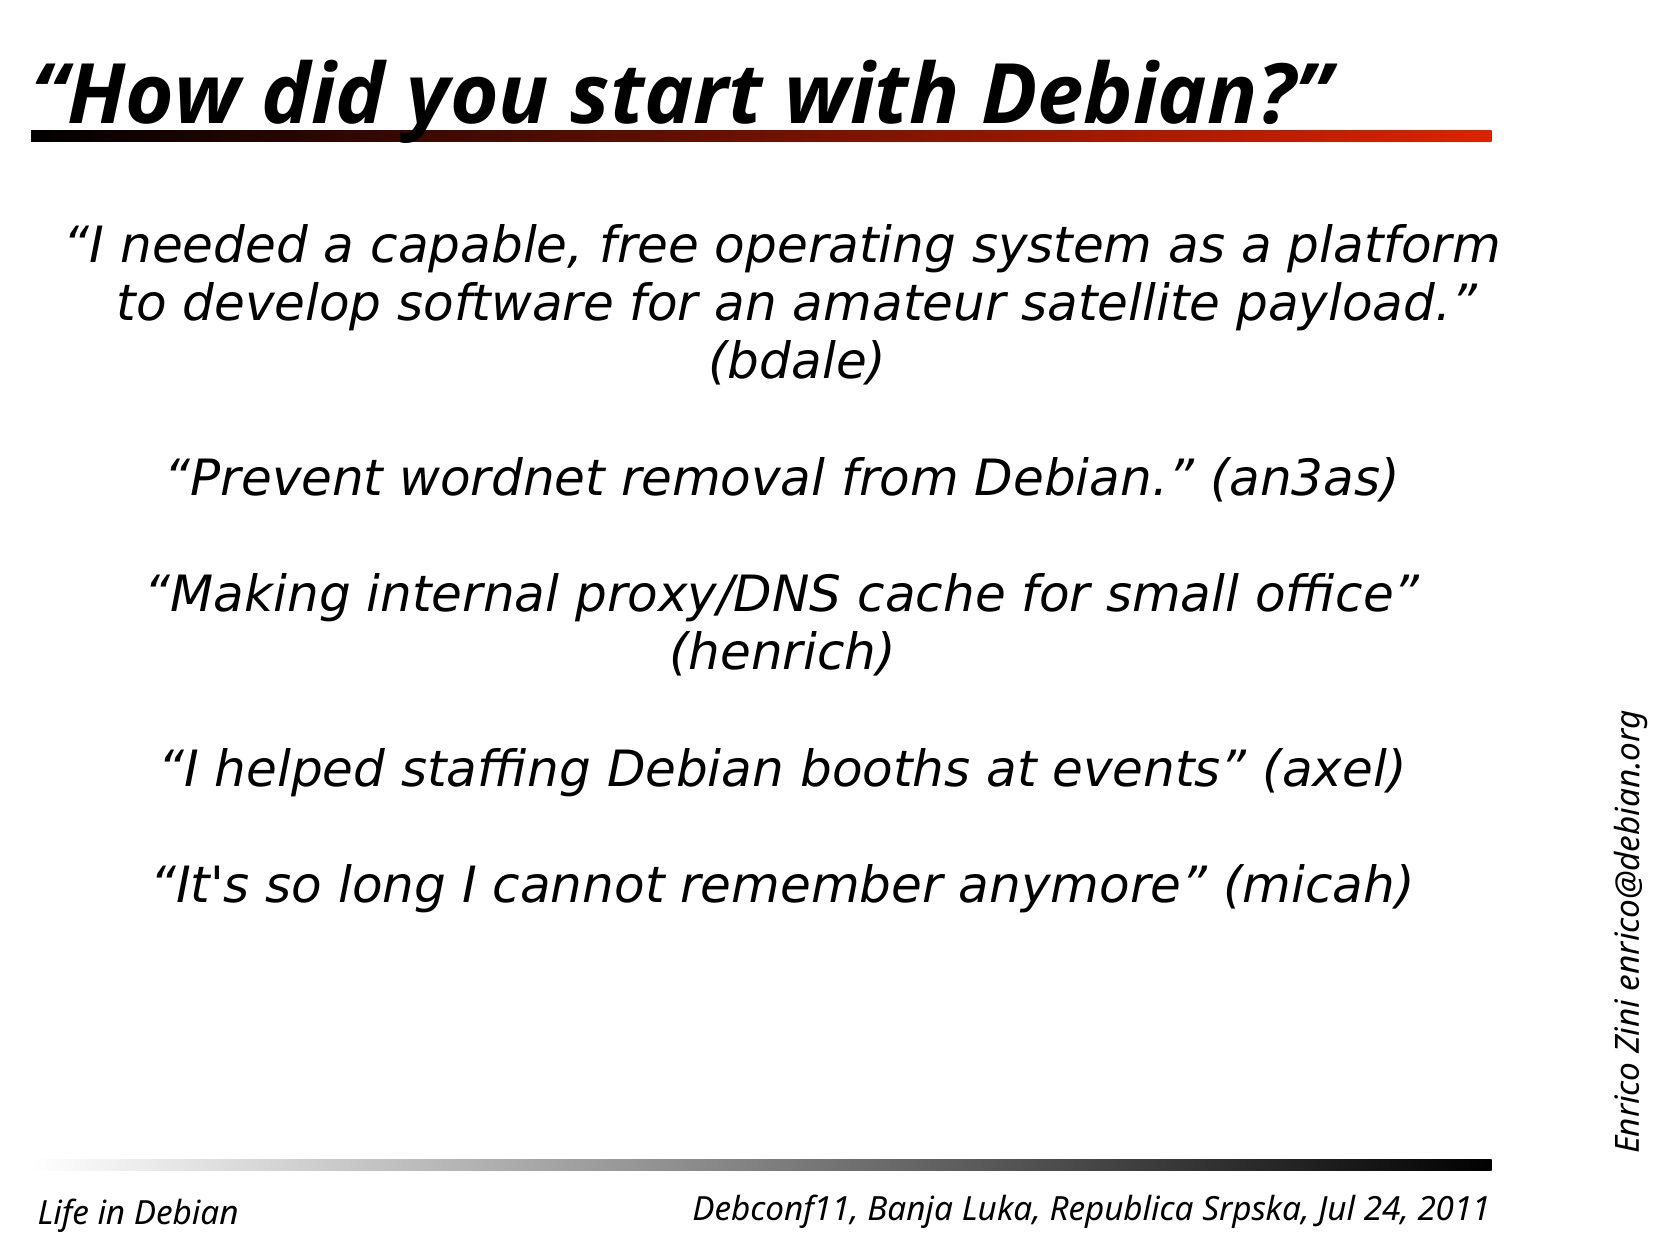

“How did you start with Debian?”
“I needed a capable, free operating system as a platform to develop software for an amateur satellite payload.” (bdale)
“Prevent wordnet removal from Debian.” (an3as)
“Making internal proxy/DNS cache for small office”
(henrich)
“I helped staffing Debian booths at events” (axel)
“It's so long I cannot remember anymore” (micah)